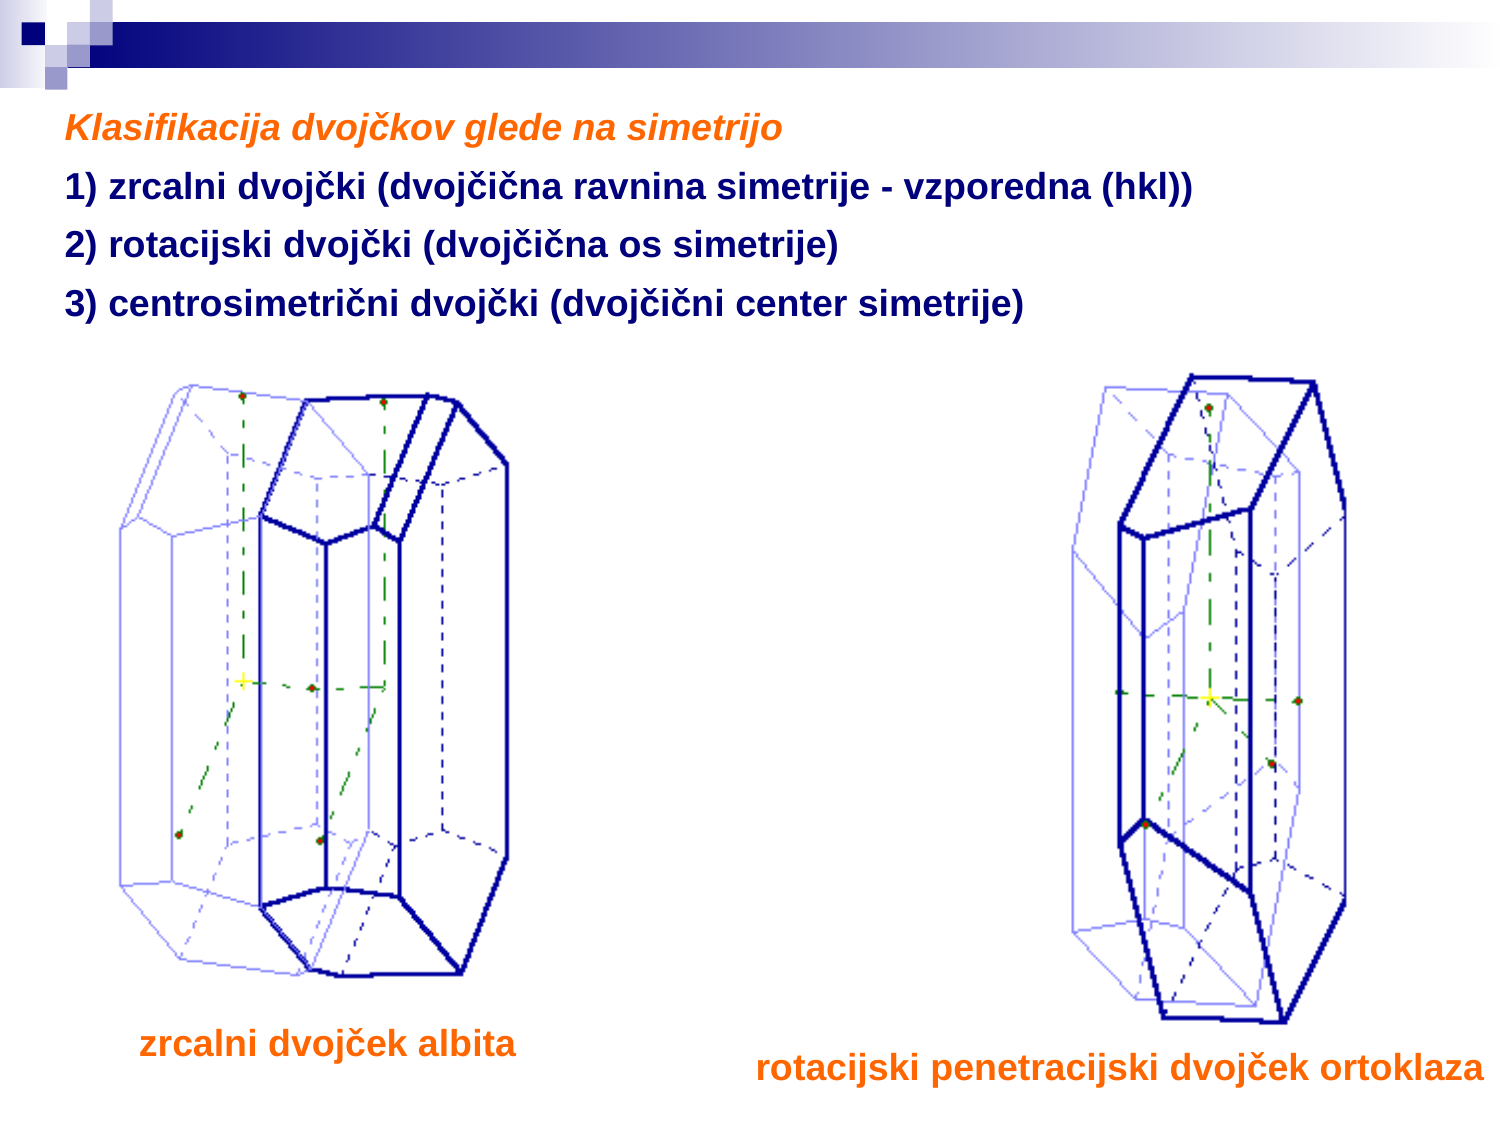

Klasifikacija dvojčkov glede na simetrijo
1) zrcalni dvojčki (dvojčična ravnina simetrije - vzporedna (hkl))
2) rotacijski dvojčki (dvojčična os simetrije)
3) centrosimetrični dvojčki (dvojčični center simetrije)
zrcalni dvojček albita
rotacijski penetracijski dvojček ortoklaza